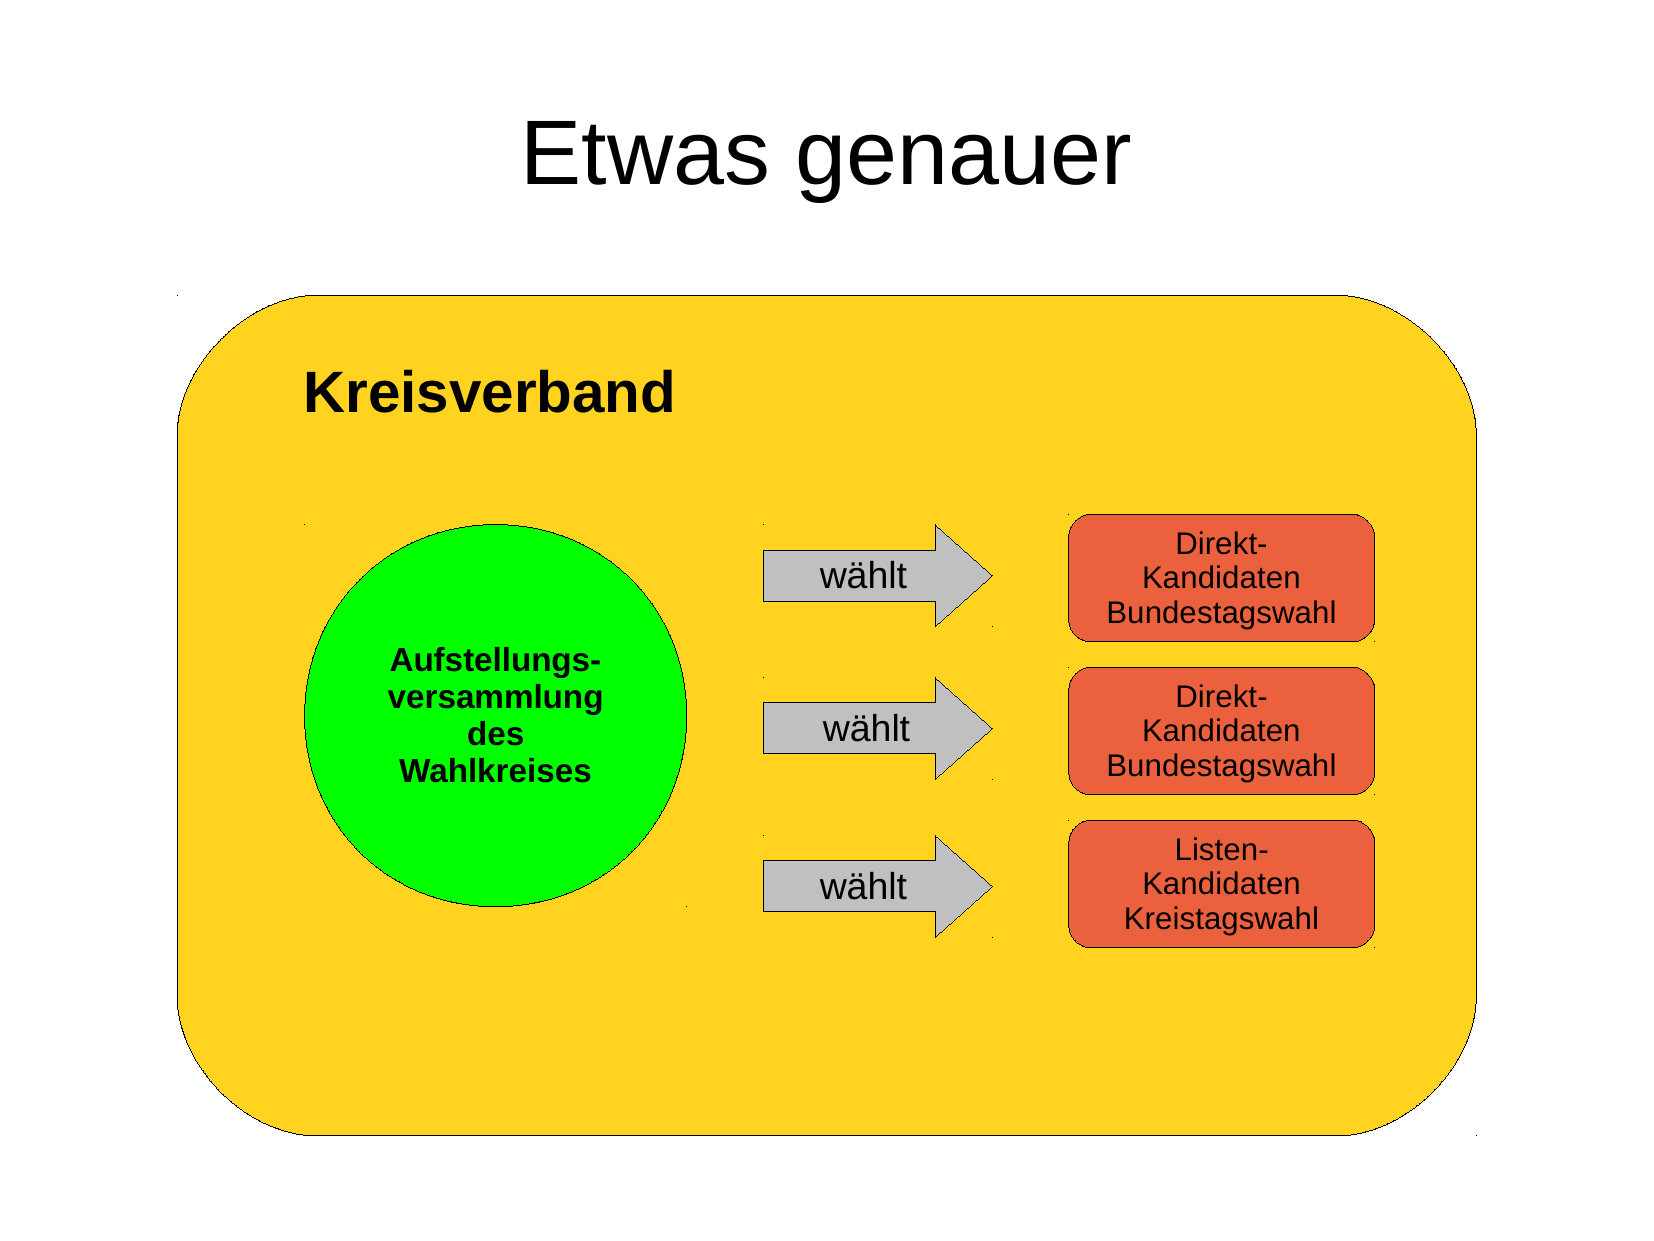

# Etwas genauer
Kreisverband
Direkt-
Kandidaten
Bundestagswahl
wählt
Aufstellungs-
versammlung
des Wahlkreises
Direkt-
Kandidaten
Bundestagswahl
wählt
Listen-
Kandidaten
Kreistagswahl
wählt